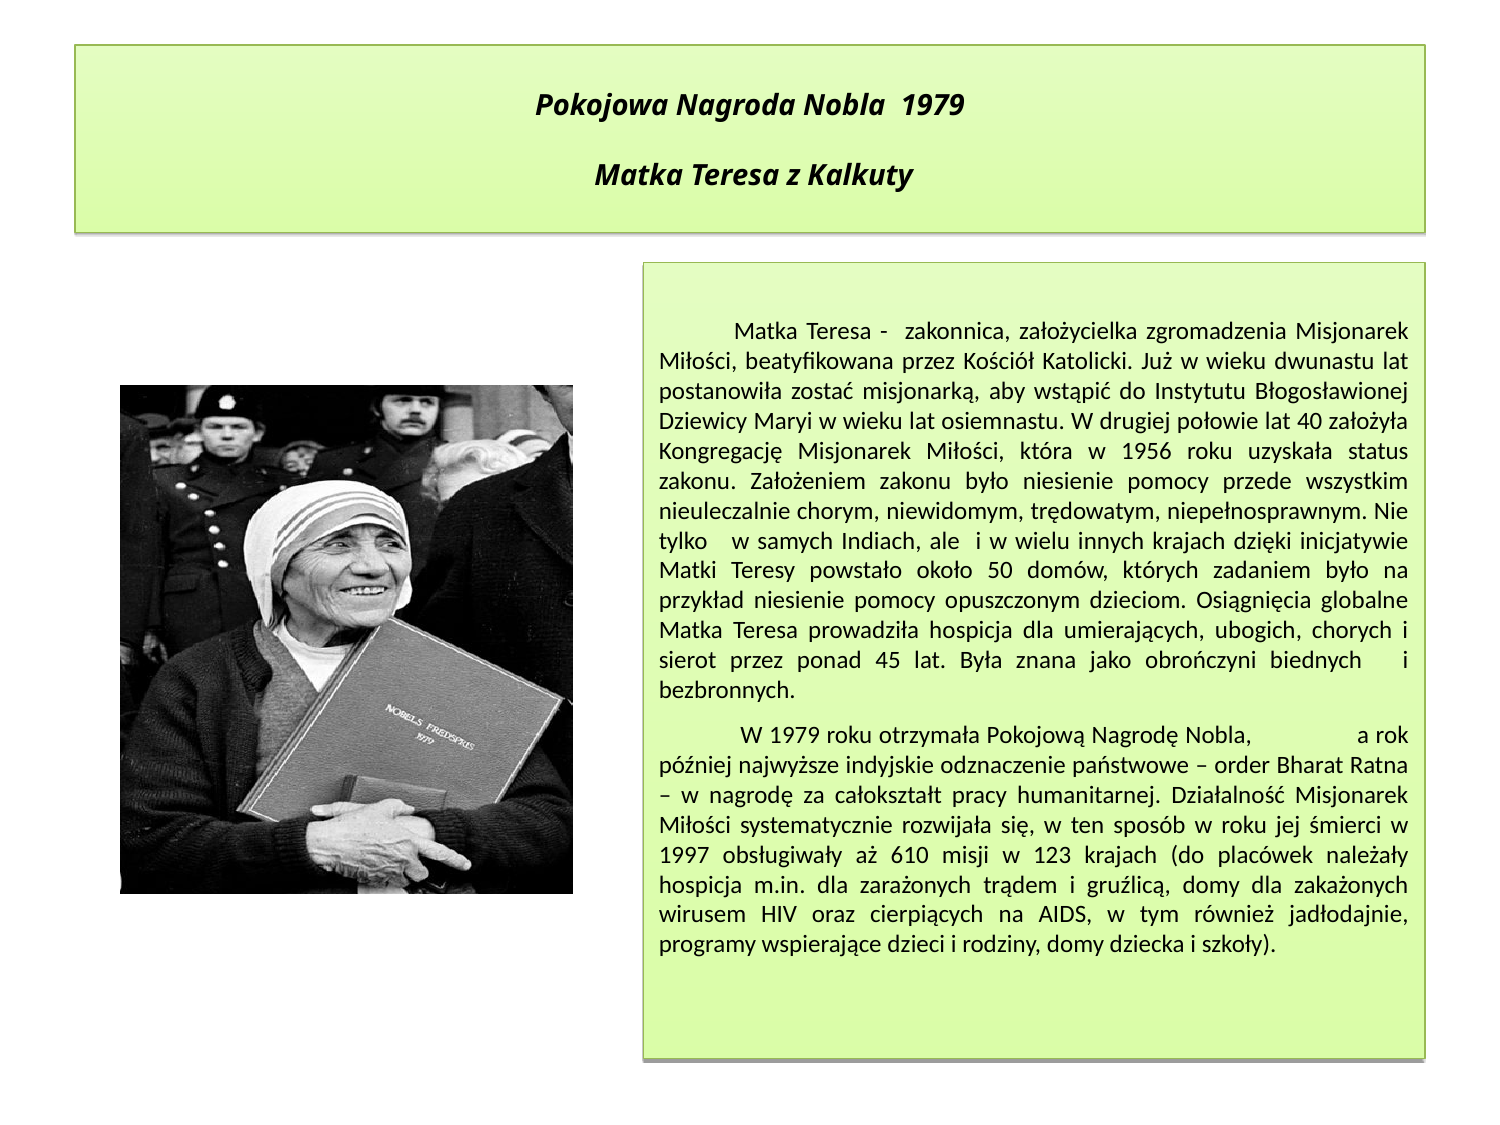

# Pokojowa Nagroda Nobla 1979 Matka Teresa z Kalkuty
	Matka Teresa - zakonnica, założycielka zgromadzenia Misjonarek Miłości, beatyfikowana przez Kościół Katolicki. Już w wieku dwunastu lat postanowiła zostać misjonarką, aby wstąpić do Instytutu Błogosławionej Dziewicy Maryi w wieku lat osiemnastu. W drugiej połowie lat 40 założyła Kongregację Misjonarek Miłości, która w 1956 roku uzyskała status zakonu. Założeniem zakonu było niesienie pomocy przede wszystkim nieuleczalnie chorym, niewidomym, trędowatym, niepełnosprawnym. Nie tylko w samych Indiach, ale i w wielu innych krajach dzięki inicjatywie Matki Teresy powstało około 50 domów, których zadaniem było na przykład niesienie pomocy opuszczonym dzieciom. Osiągnięcia globalne Matka Teresa prowadziła hospicja dla umierających, ubogich, chorych i sierot przez ponad 45 lat. Była znana jako obrończyni biednych i bezbronnych.
	 W 1979 roku otrzymała Pokojową Nagrodę Nobla, a rok później najwyższe indyjskie odznaczenie państwowe – order Bharat Ratna – w nagrodę za całokształt pracy humanitarnej. Działalność Misjonarek Miłości systematycznie rozwijała się, w ten sposób w roku jej śmierci w 1997 obsługiwały aż 610 misji w 123 krajach (do placówek należały hospicja m.in. dla zarażonych trądem i gruźlicą, domy dla zakażonych wirusem HIV oraz cierpiących na AIDS, w tym również jadłodajnie, programy wspierające dzieci i rodziny, domy dziecka i szkoły).